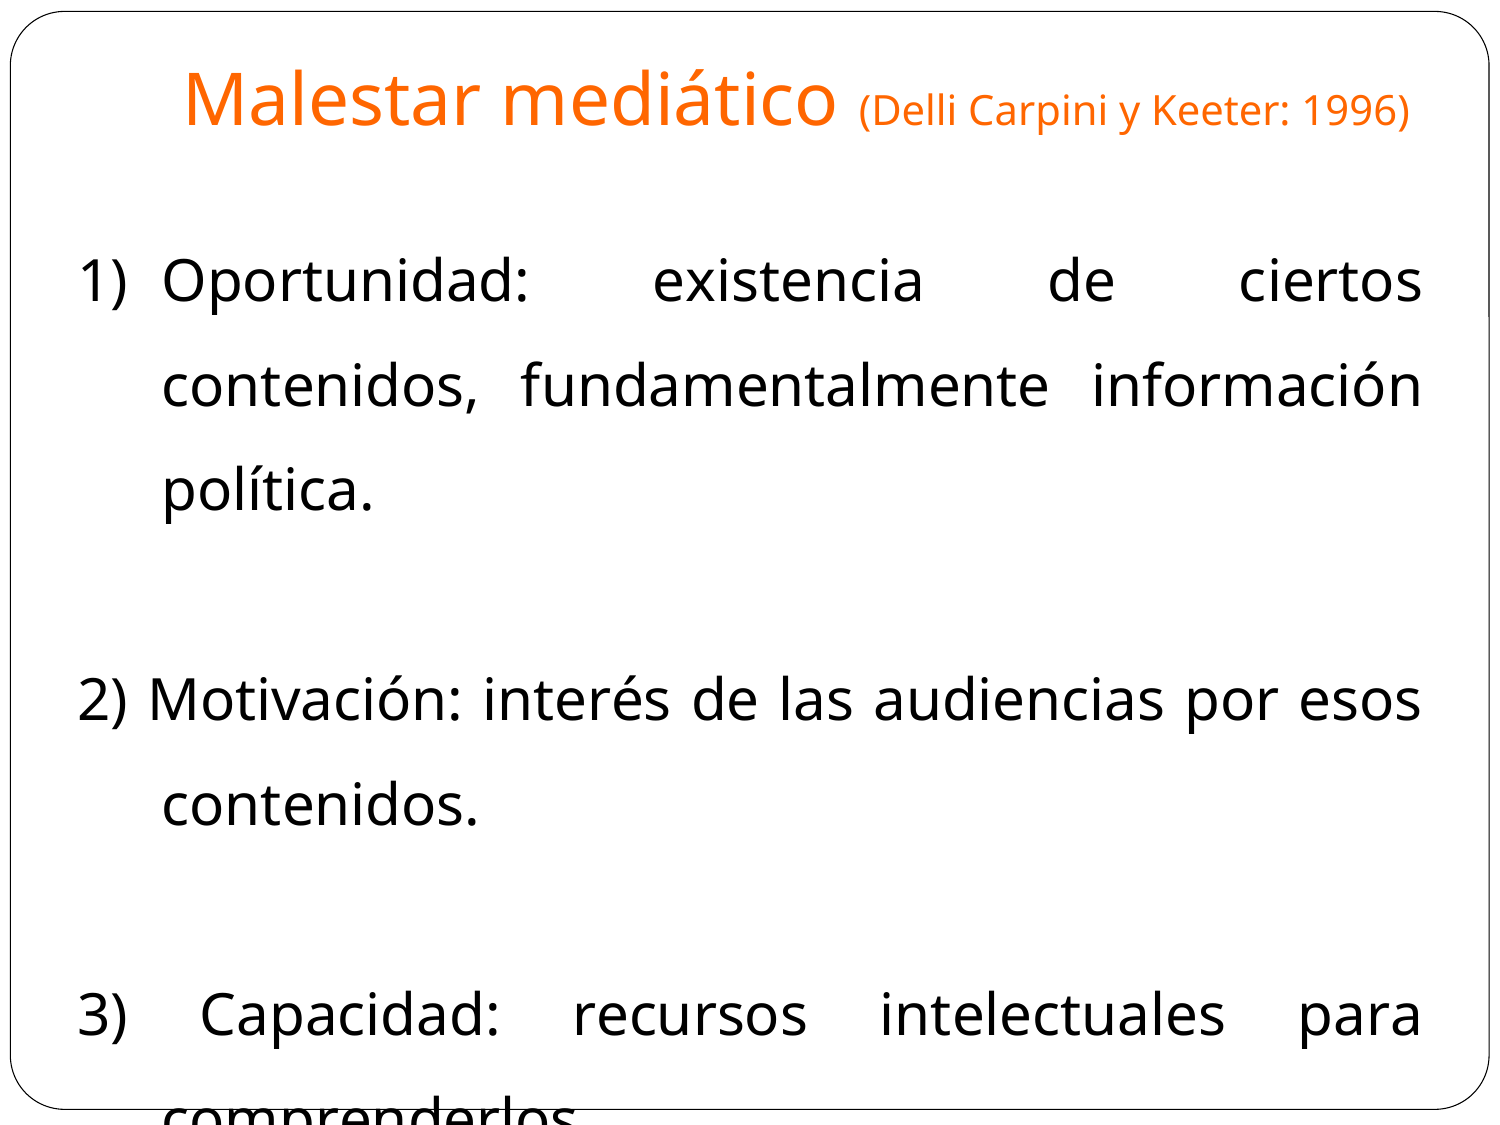

#
Malestar mediático (Delli Carpini y Keeter: 1996)
Oportunidad: existencia de ciertos contenidos, fundamentalmente información política.
2) Motivación: interés de las audiencias por esos contenidos.
3) Capacidad: recursos intelectuales para comprenderlos